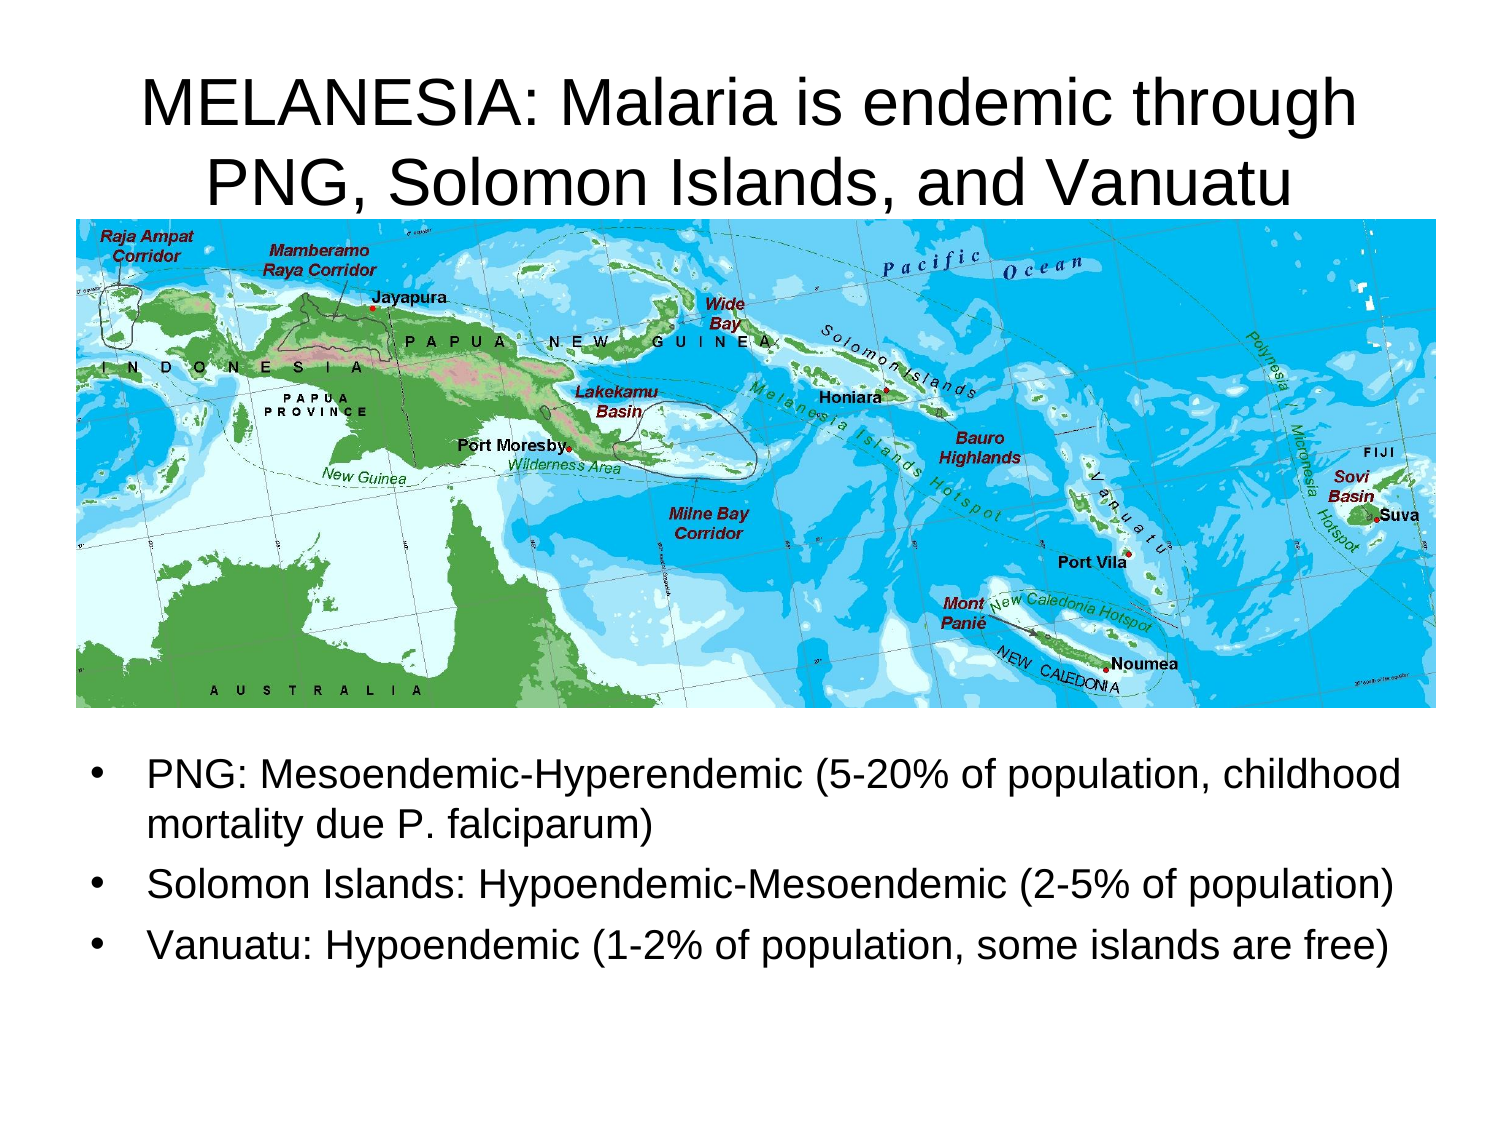

# MELANESIA: Malaria is endemic through PNG, Solomon Islands, and Vanuatu
PNG: Mesoendemic-Hyperendemic (5-20% of population, childhood mortality due P. falciparum)
Solomon Islands: Hypoendemic-Mesoendemic (2-5% of population)
Vanuatu: Hypoendemic (1-2% of population, some islands are free)